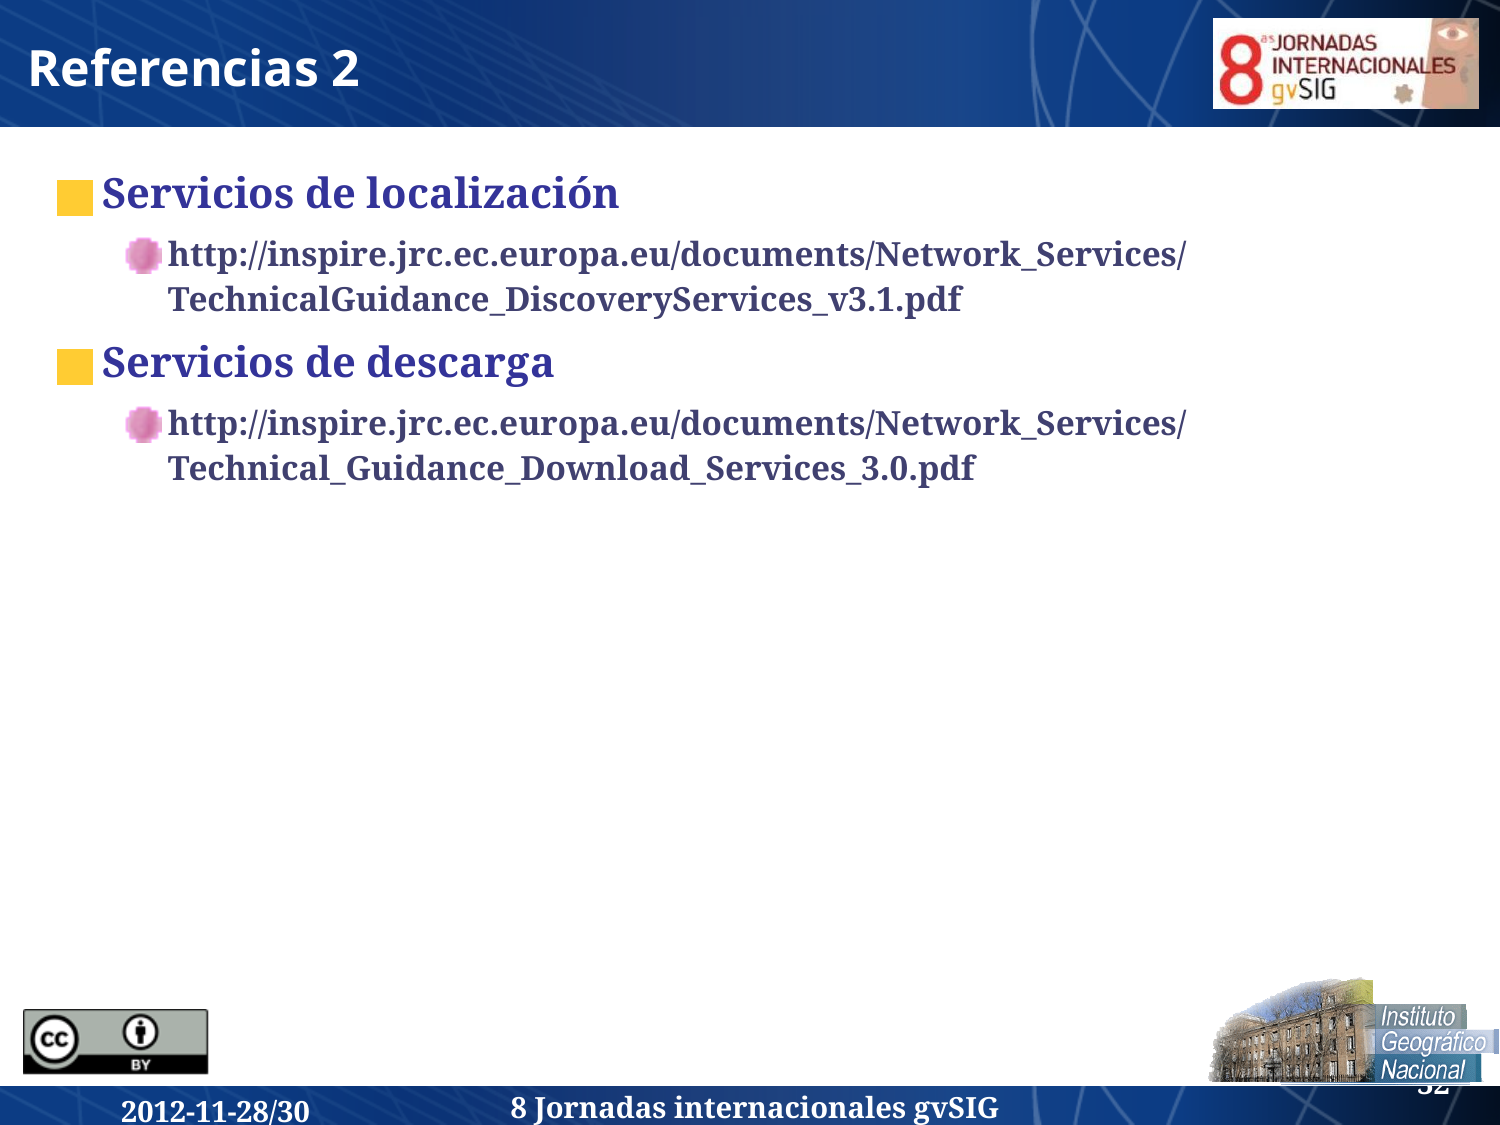

Referencias 2
# Servicios de localización
http://inspire.jrc.ec.europa.eu/documents/Network_Services/TechnicalGuidance_DiscoveryServices_v3.1.pdf
Servicios de descarga
http://inspire.jrc.ec.europa.eu/documents/Network_Services/Technical_Guidance_Download_Services_3.0.pdf